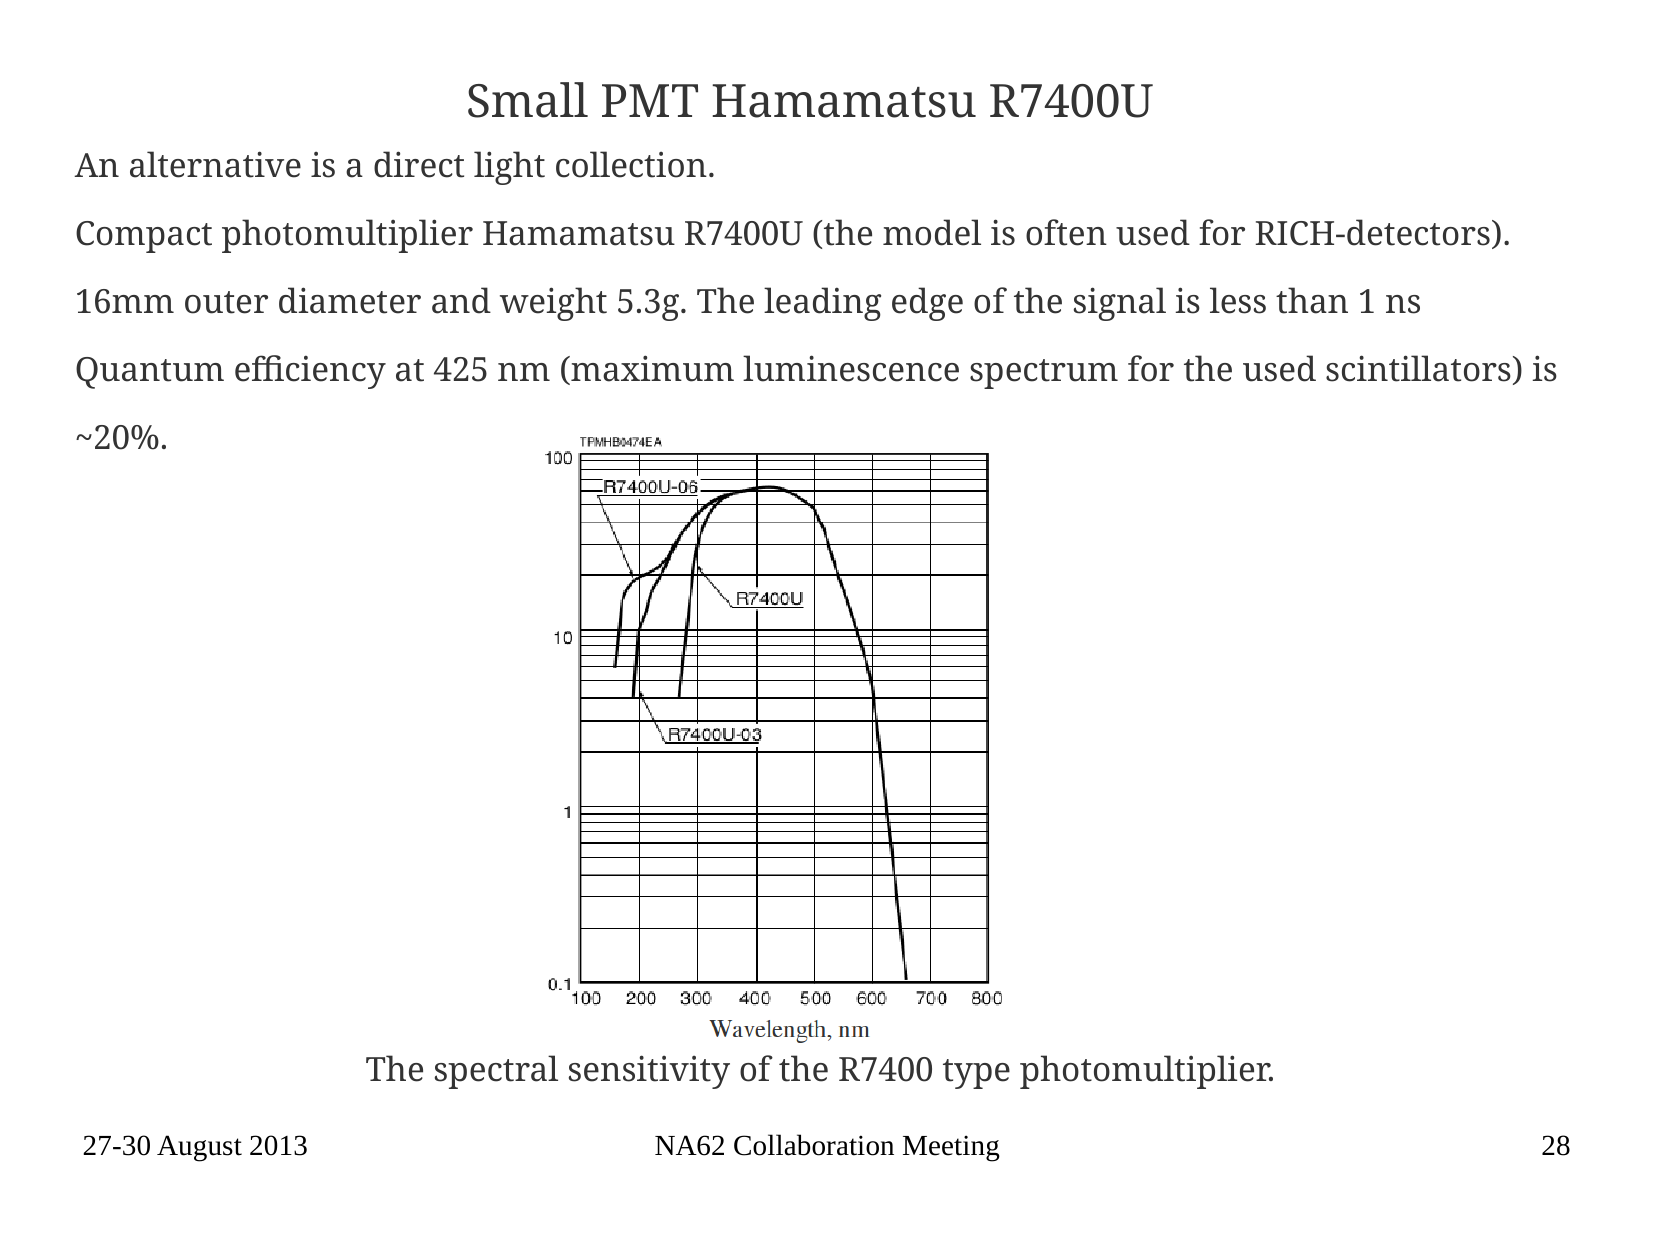

Small PMT Hamamatsu R7400U
An alternative is a direct light collection.
Compact photomultiplier Hamamatsu R7400U (the model is often used for RICH-detectors).
16mm outer diameter and weight 5.3g. The leading edge of the signal is less than 1 ns
Quantum efficiency at 425 nm (maximum luminescence spectrum for the used scintillators) is ~20%.
The spectral sensitivity of the R7400 type photomultiplier.
27-30 August 2013
NA62 Collaboration Meeting
28